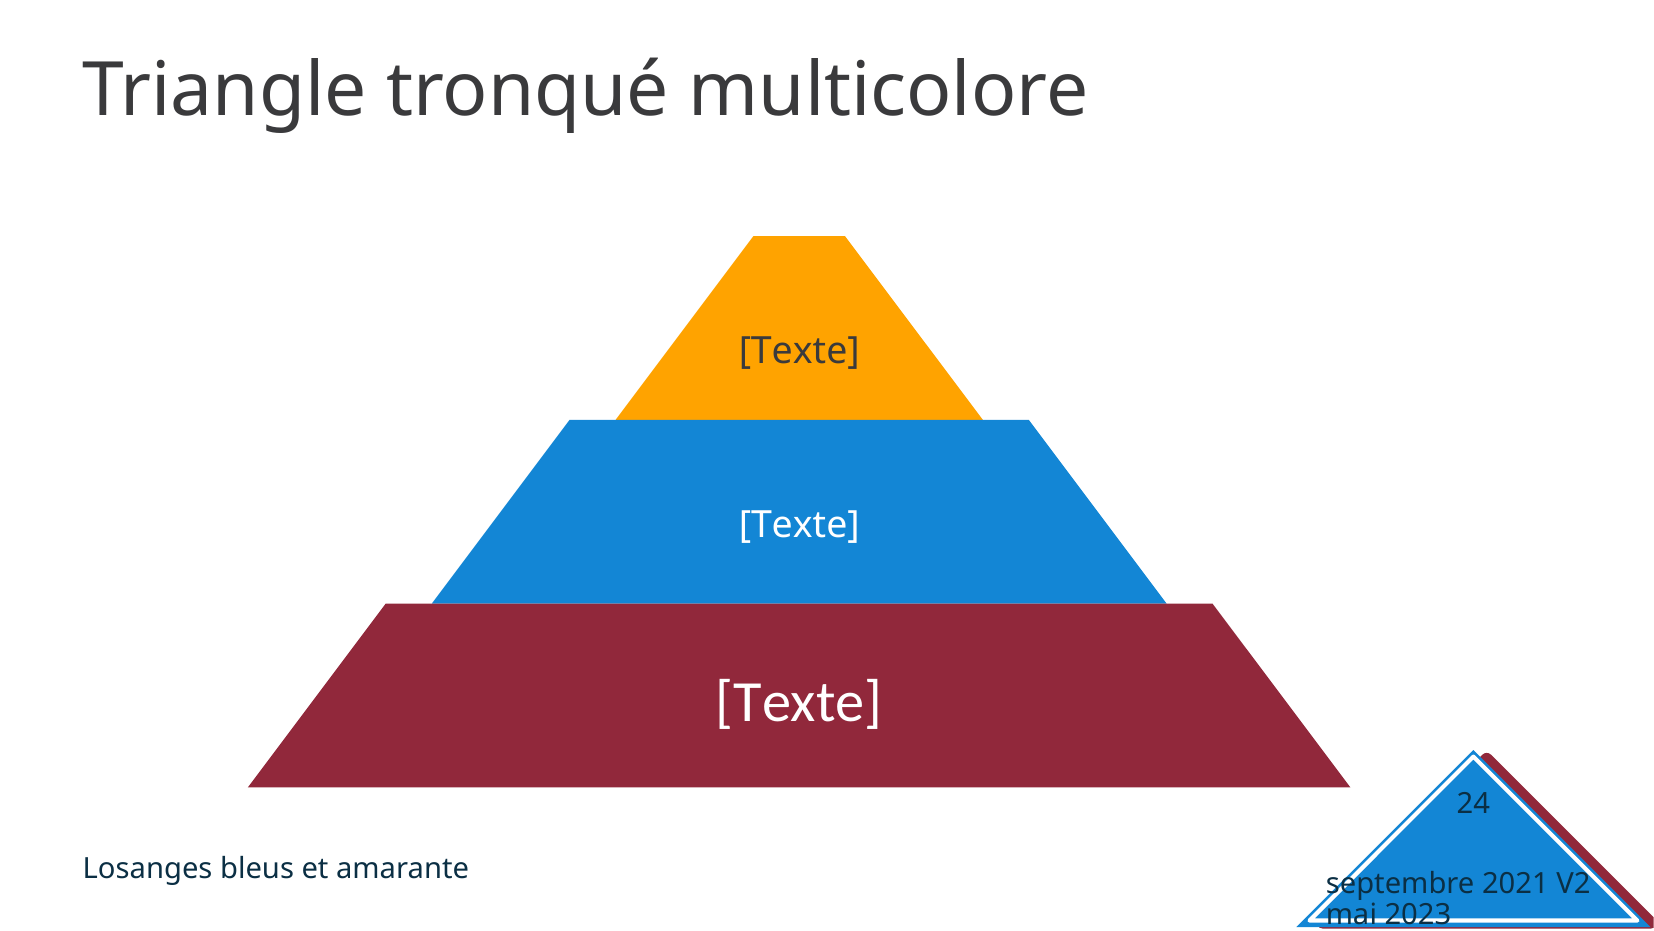

# Triangle tronqué multicolore
[Texte]
[Texte]
[Texte]
24
Losanges bleus et amarante
septembre 2021 V2 mai 2023